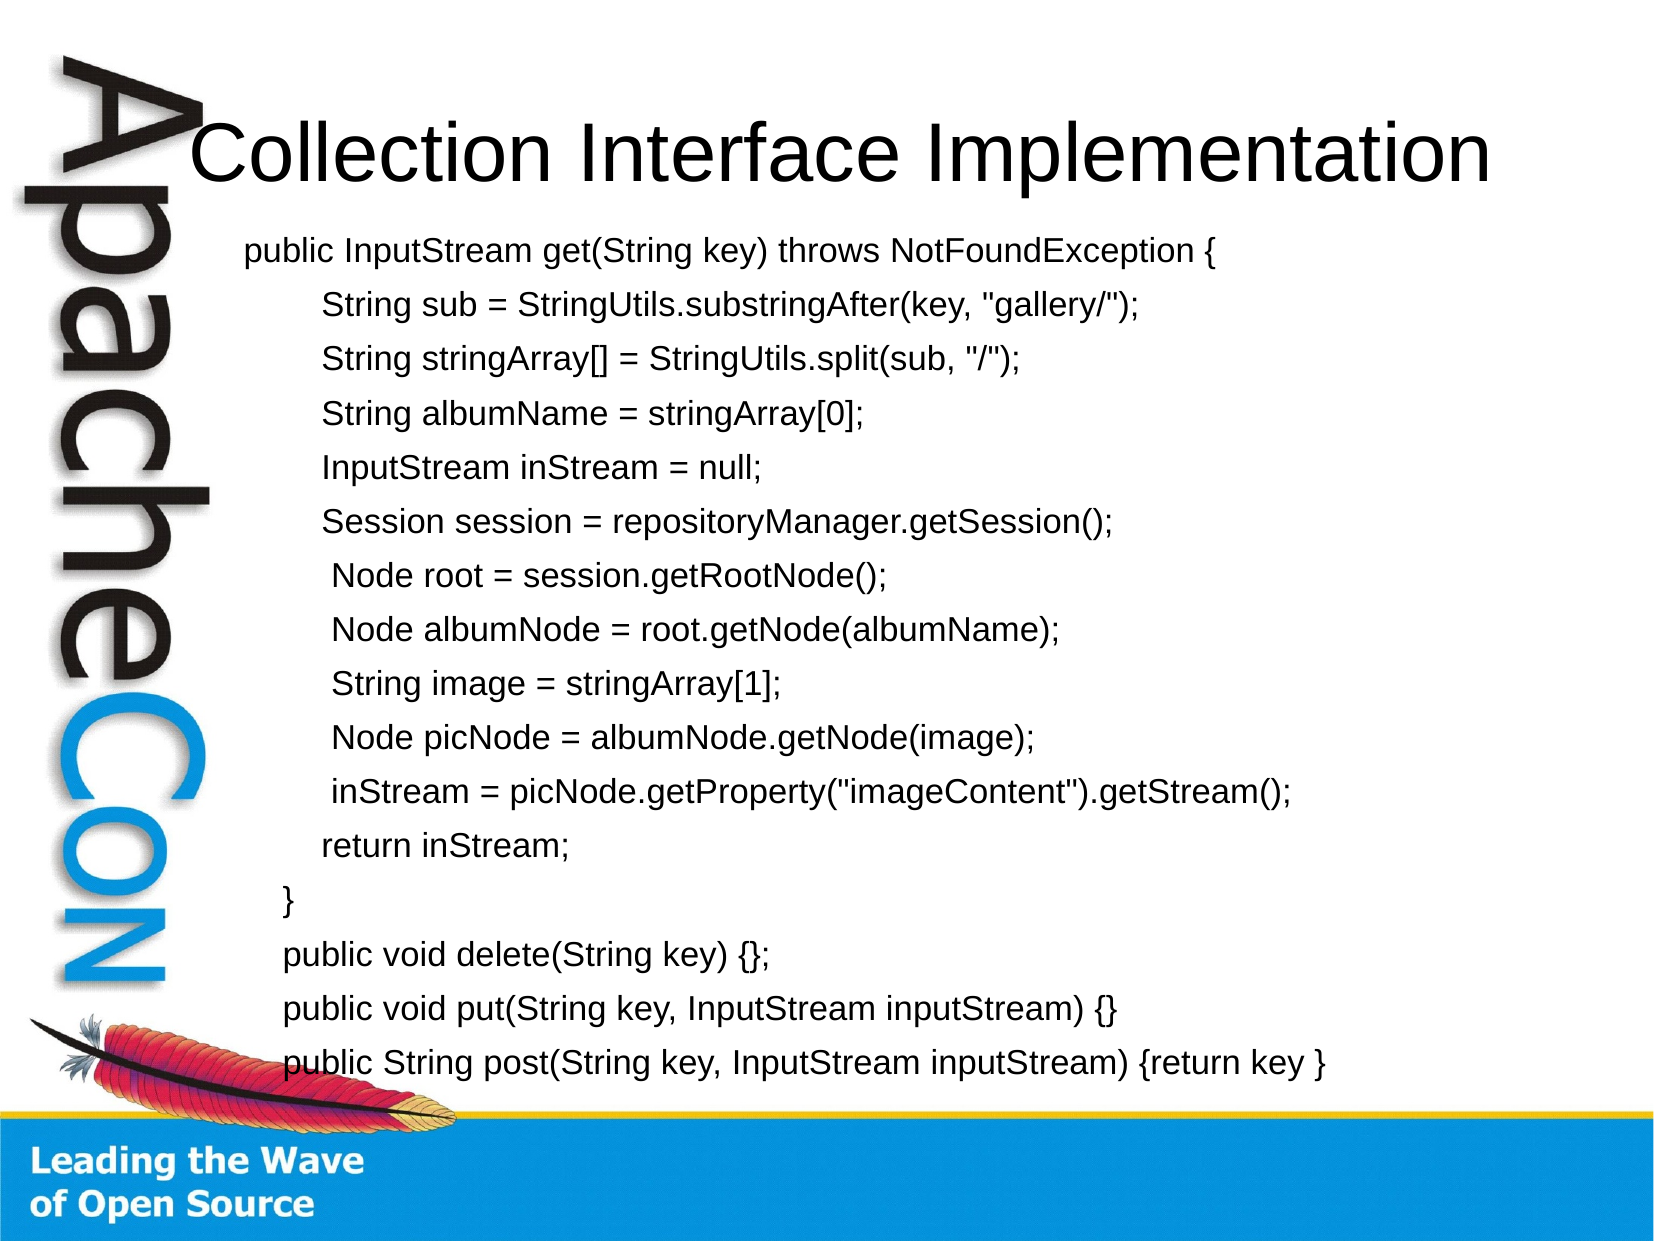

# Collection Interface Implementation
public InputStream get(String key) throws NotFoundException {
 String sub = StringUtils.substringAfter(key, "gallery/");
 String stringArray[] = StringUtils.split(sub, "/");
 String albumName = stringArray[0];
 InputStream inStream = null;
 Session session = repositoryManager.getSession();
 Node root = session.getRootNode();
 Node albumNode = root.getNode(albumName);
 String image = stringArray[1];
 Node picNode = albumNode.getNode(image);
 inStream = picNode.getProperty("imageContent").getStream();
 return inStream;
 }
 public void delete(String key) {};
 public void put(String key, InputStream inputStream) {}
 public String post(String key, InputStream inputStream) {return key }